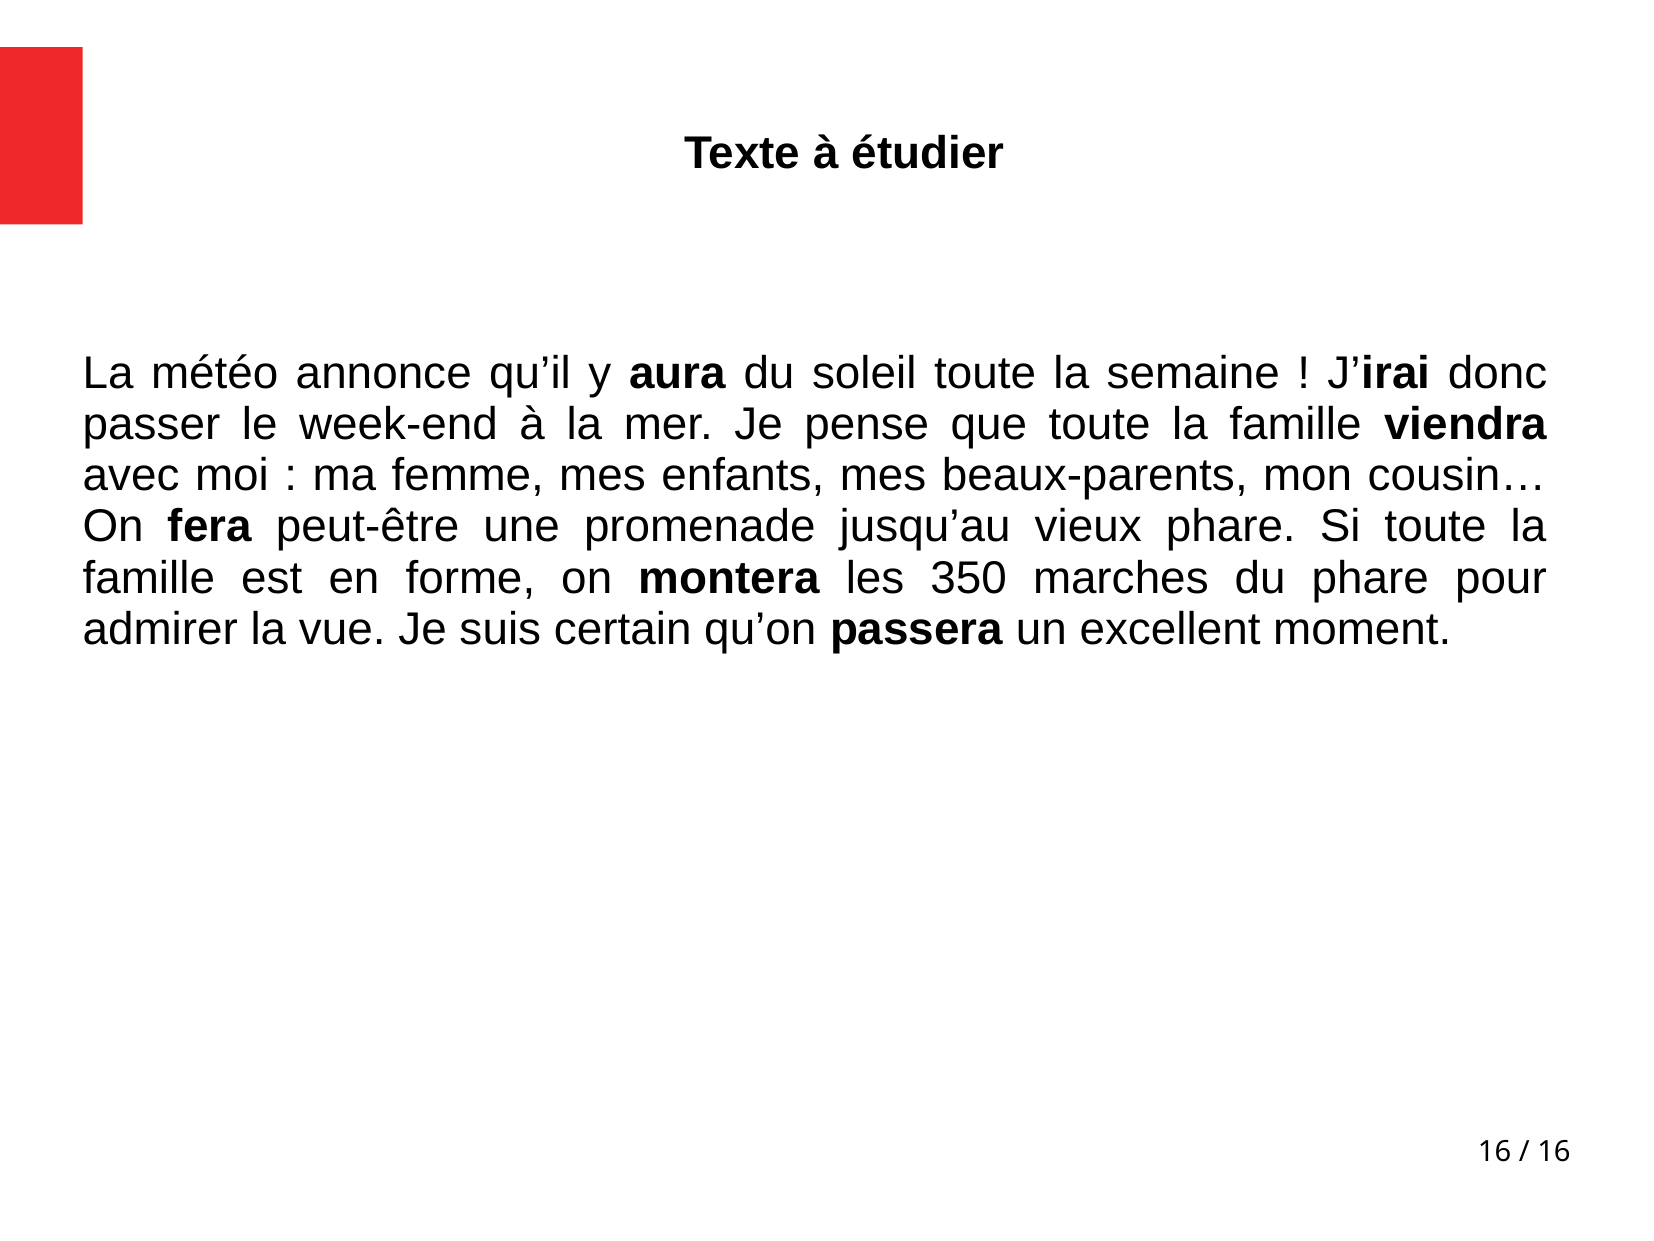

# Texte à étudier
La météo annonce qu’il y aura du soleil toute la semaine ! J’irai donc passer le week-end à la mer. Je pense que toute la famille viendra avec moi : ma femme, mes enfants, mes beaux-parents, mon cousin…On fera peut-être une promenade jusqu’au vieux phare. Si toute la famille est en forme, on montera les 350 marches du phare pour admirer la vue. Je suis certain qu’on passera un excellent moment.
16